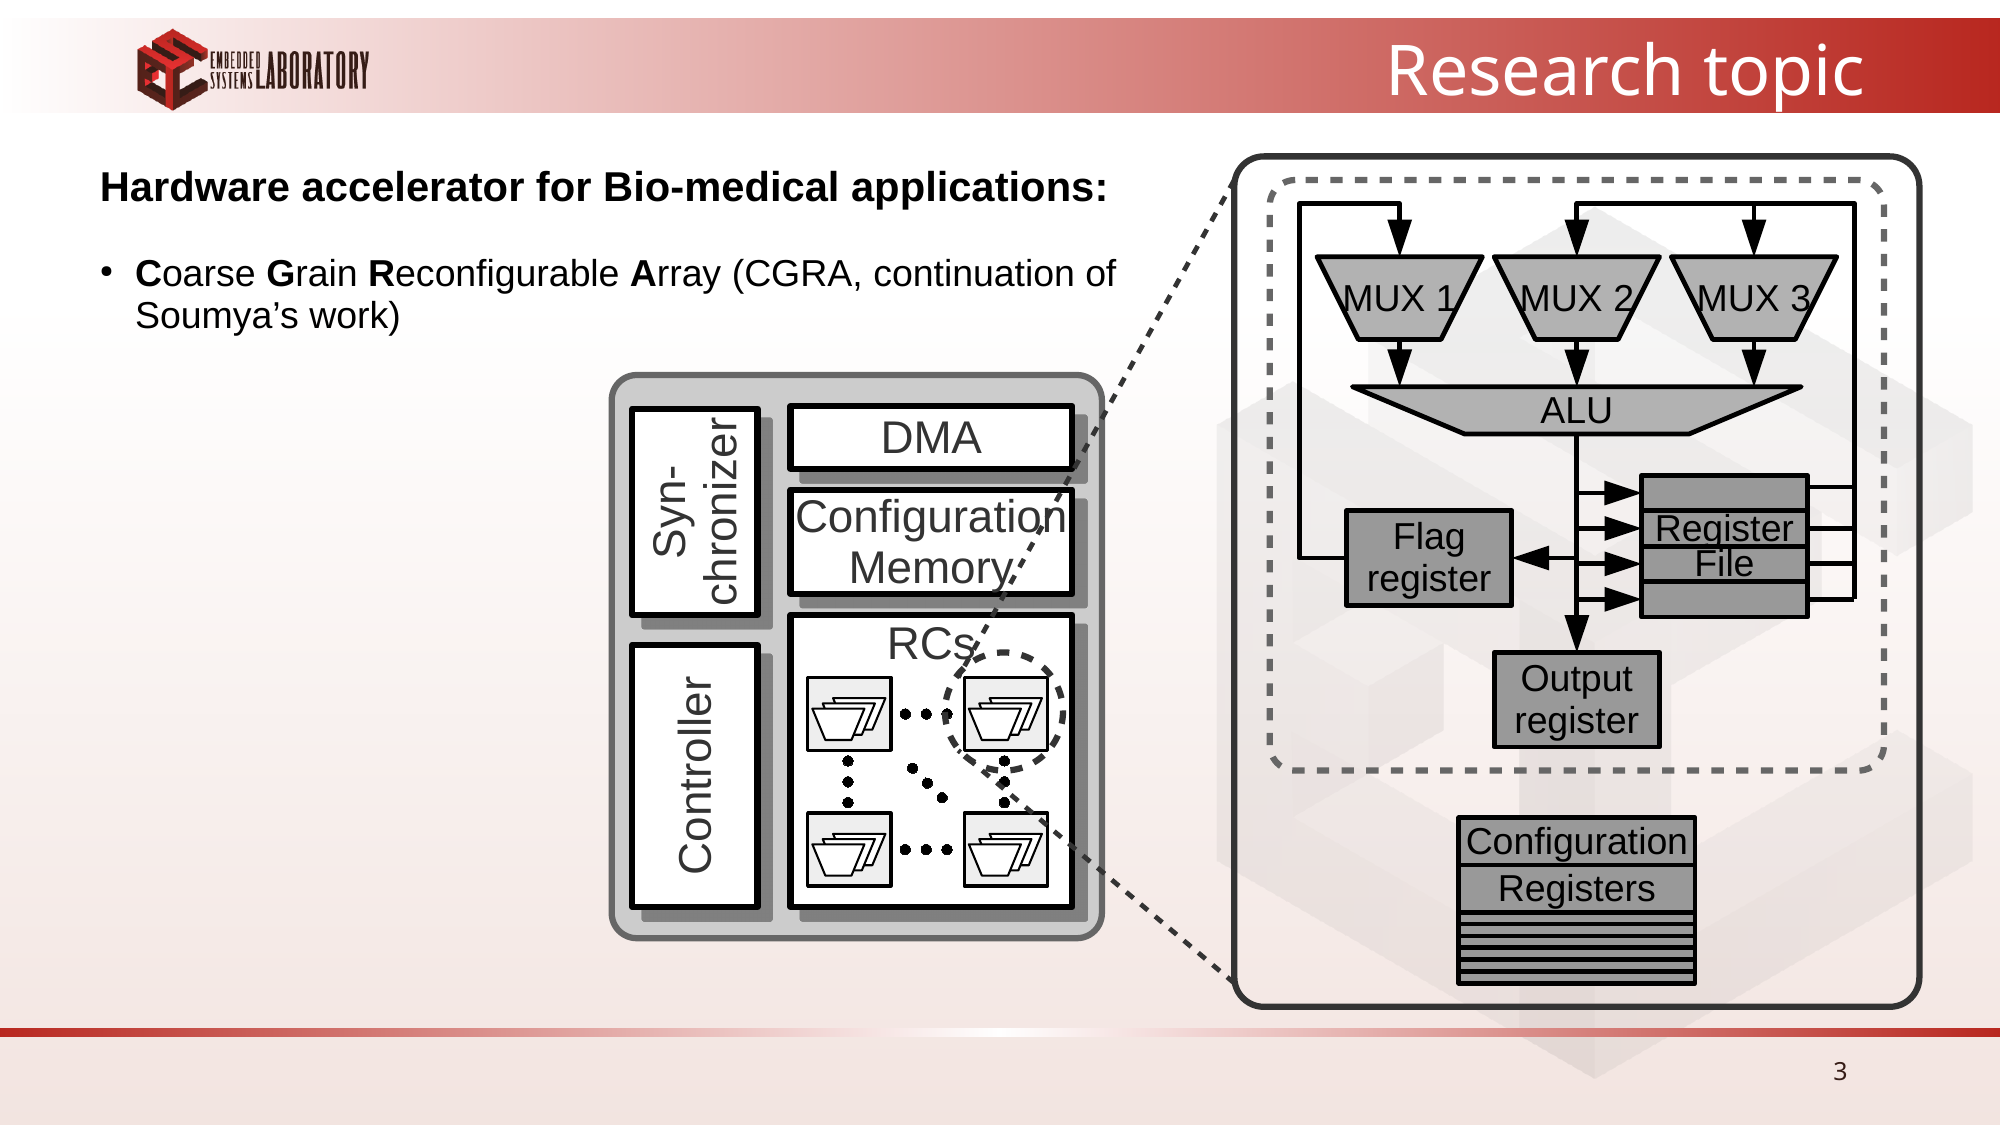

# Research topic
Hardware accelerator for Bio-medical applications:
Coarse Grain Reconfigurable Array (CGRA, continuation of Soumya’s work)
MUX 1
MUX 2
MUX 3
ALU
Flag
register
Register
File
Output
register
Configuration
Registers
DMA
Syn-
chronizer
Configuration
Memory
RCs
Controller
3